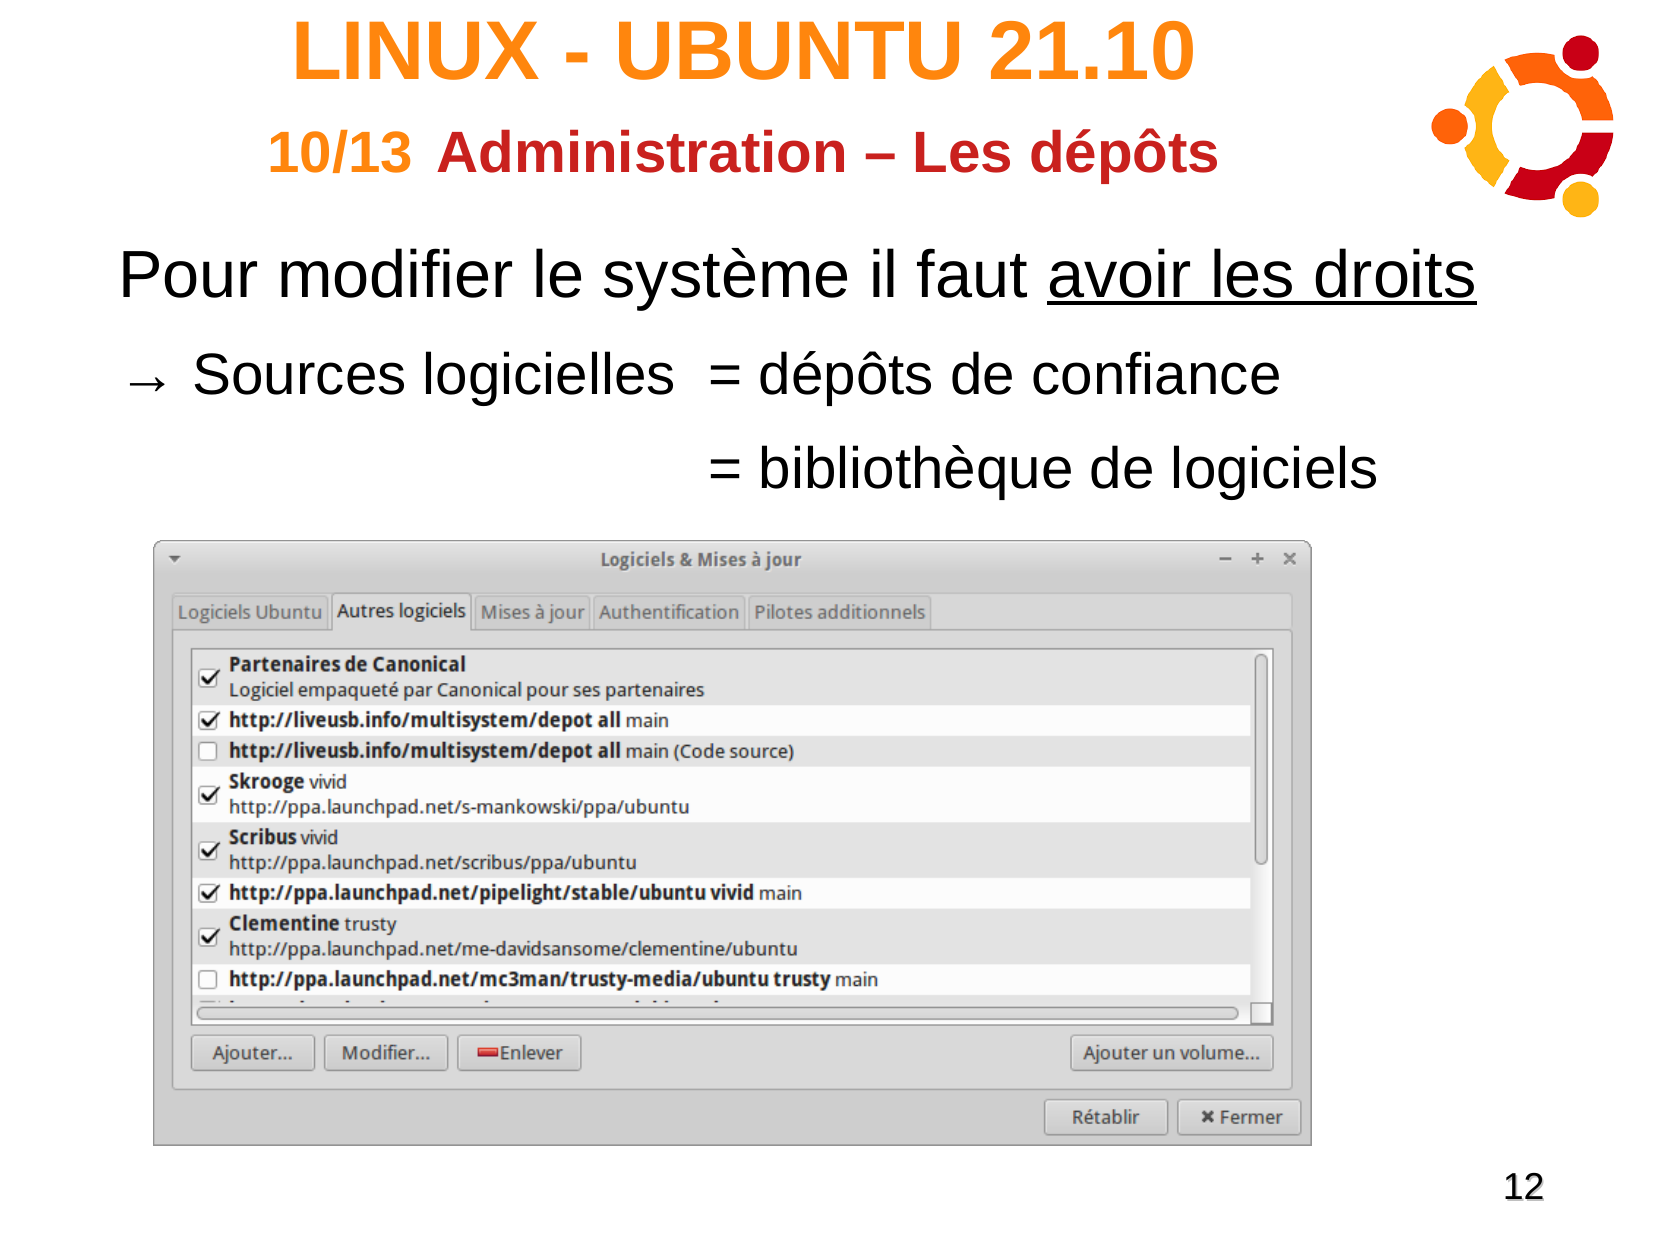

LINUX - UBUNTU 21.10
10/13 Administration – Les dépôts
# Pour modifier le système il faut avoir les droits
→ Sources logicielles	= dépôts de confiance
 								= bibliothèque de logiciels